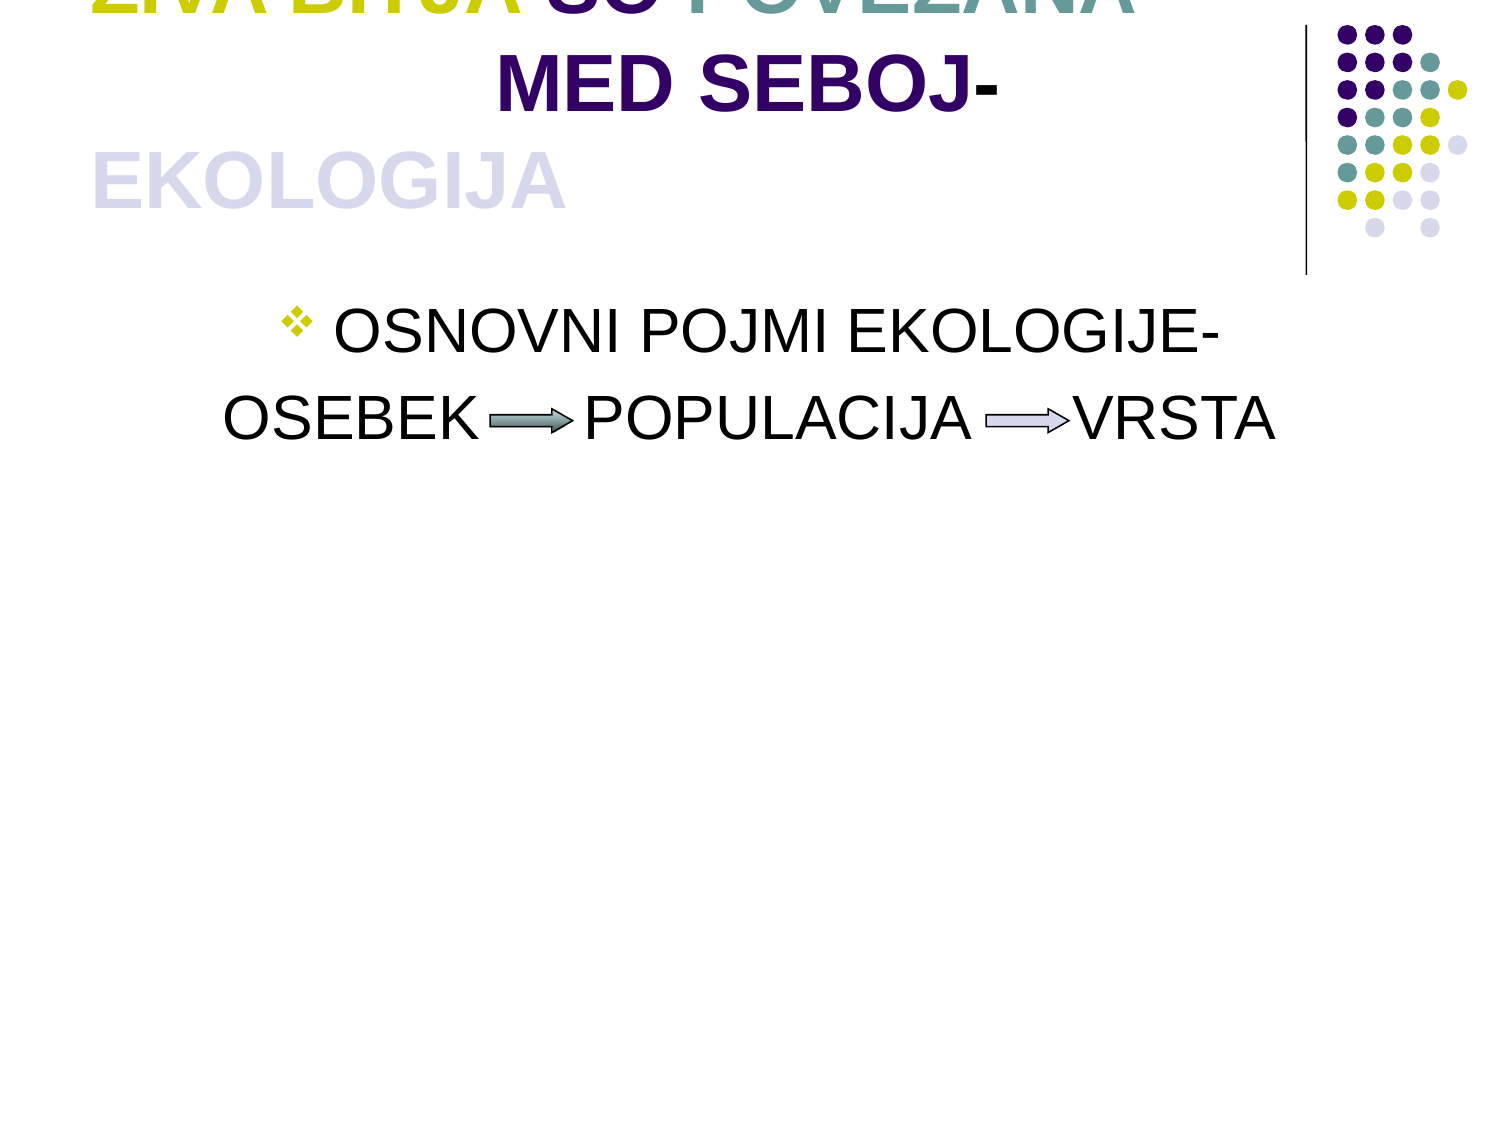

# ŽIVA BITJA SO POVEZANA MED SEBOJ-EKOLOGIJA
OSNOVNI POJMI EKOLOGIJE-
OSEBEK POPULACIJA VRSTA